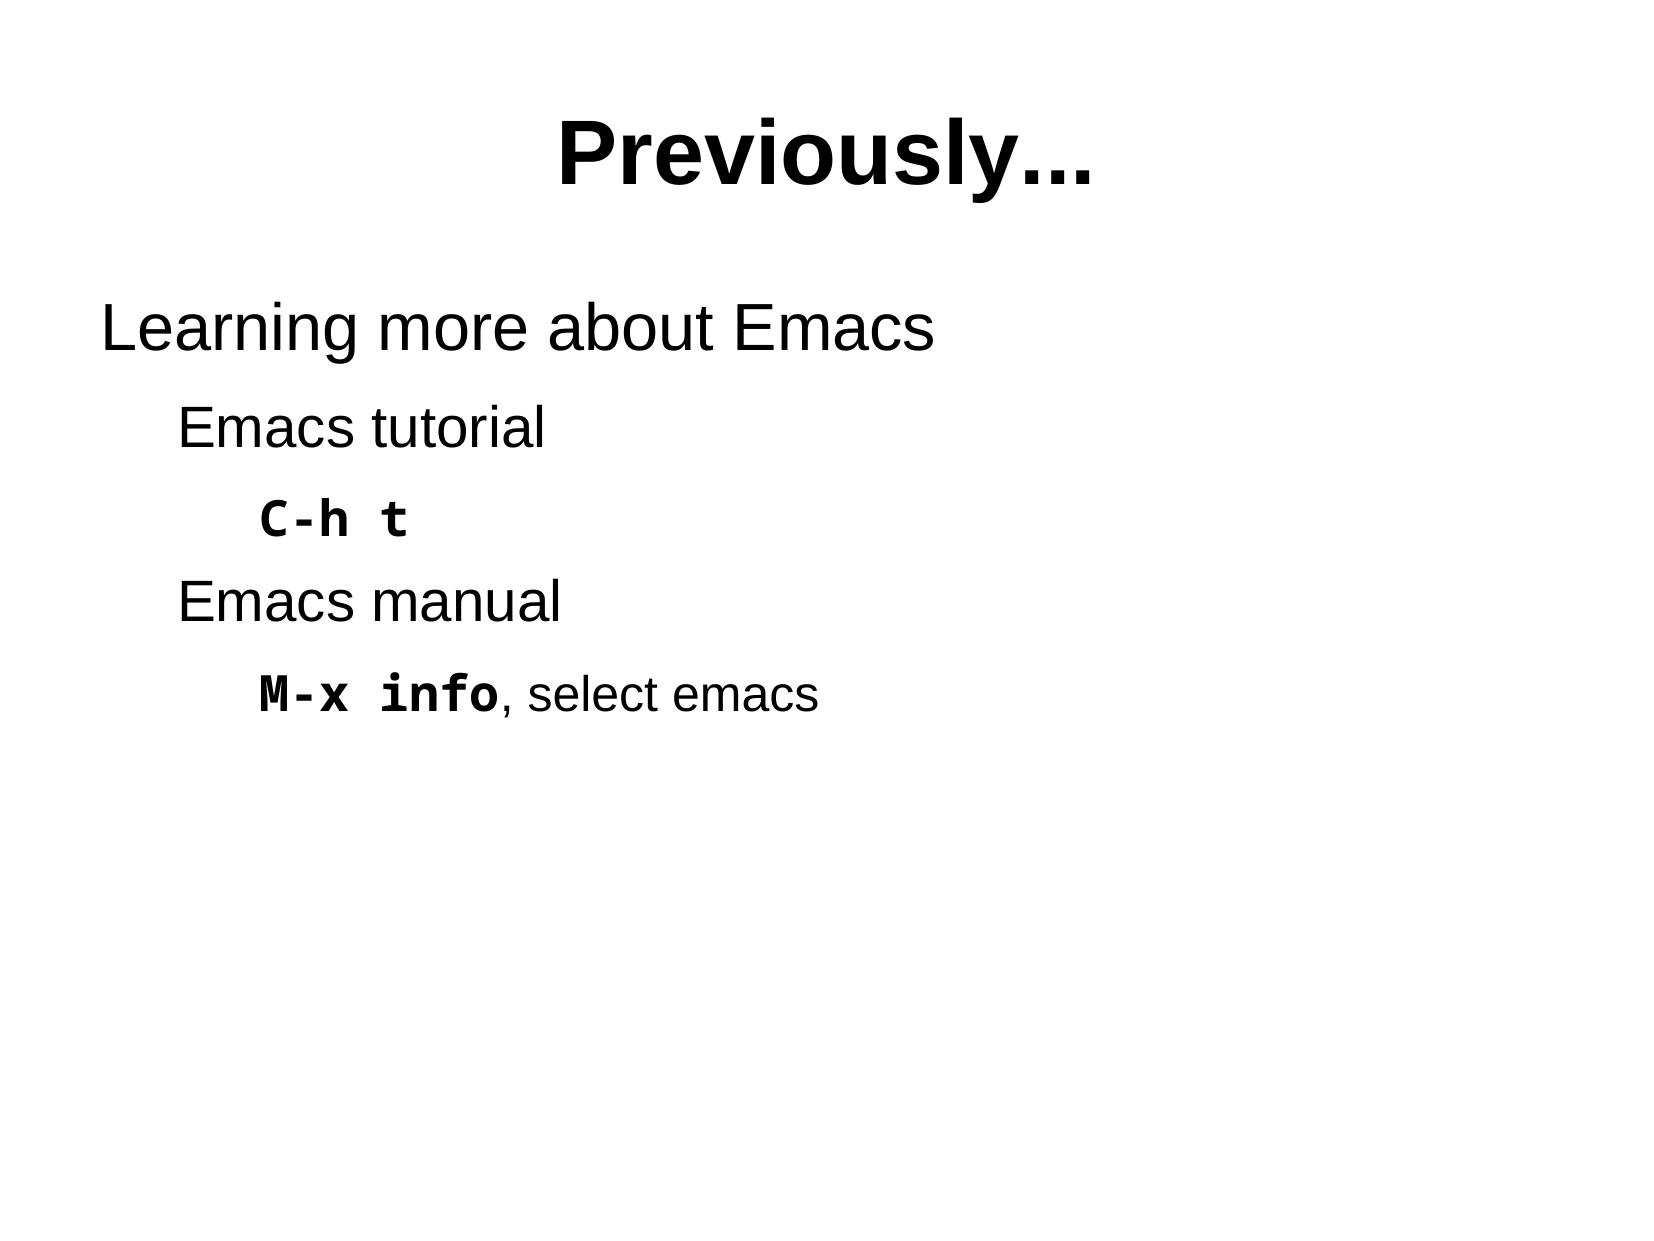

# Previously...
Learning more about Emacs
Emacs tutorial
C-h t
Emacs manual
M-x info, select emacs